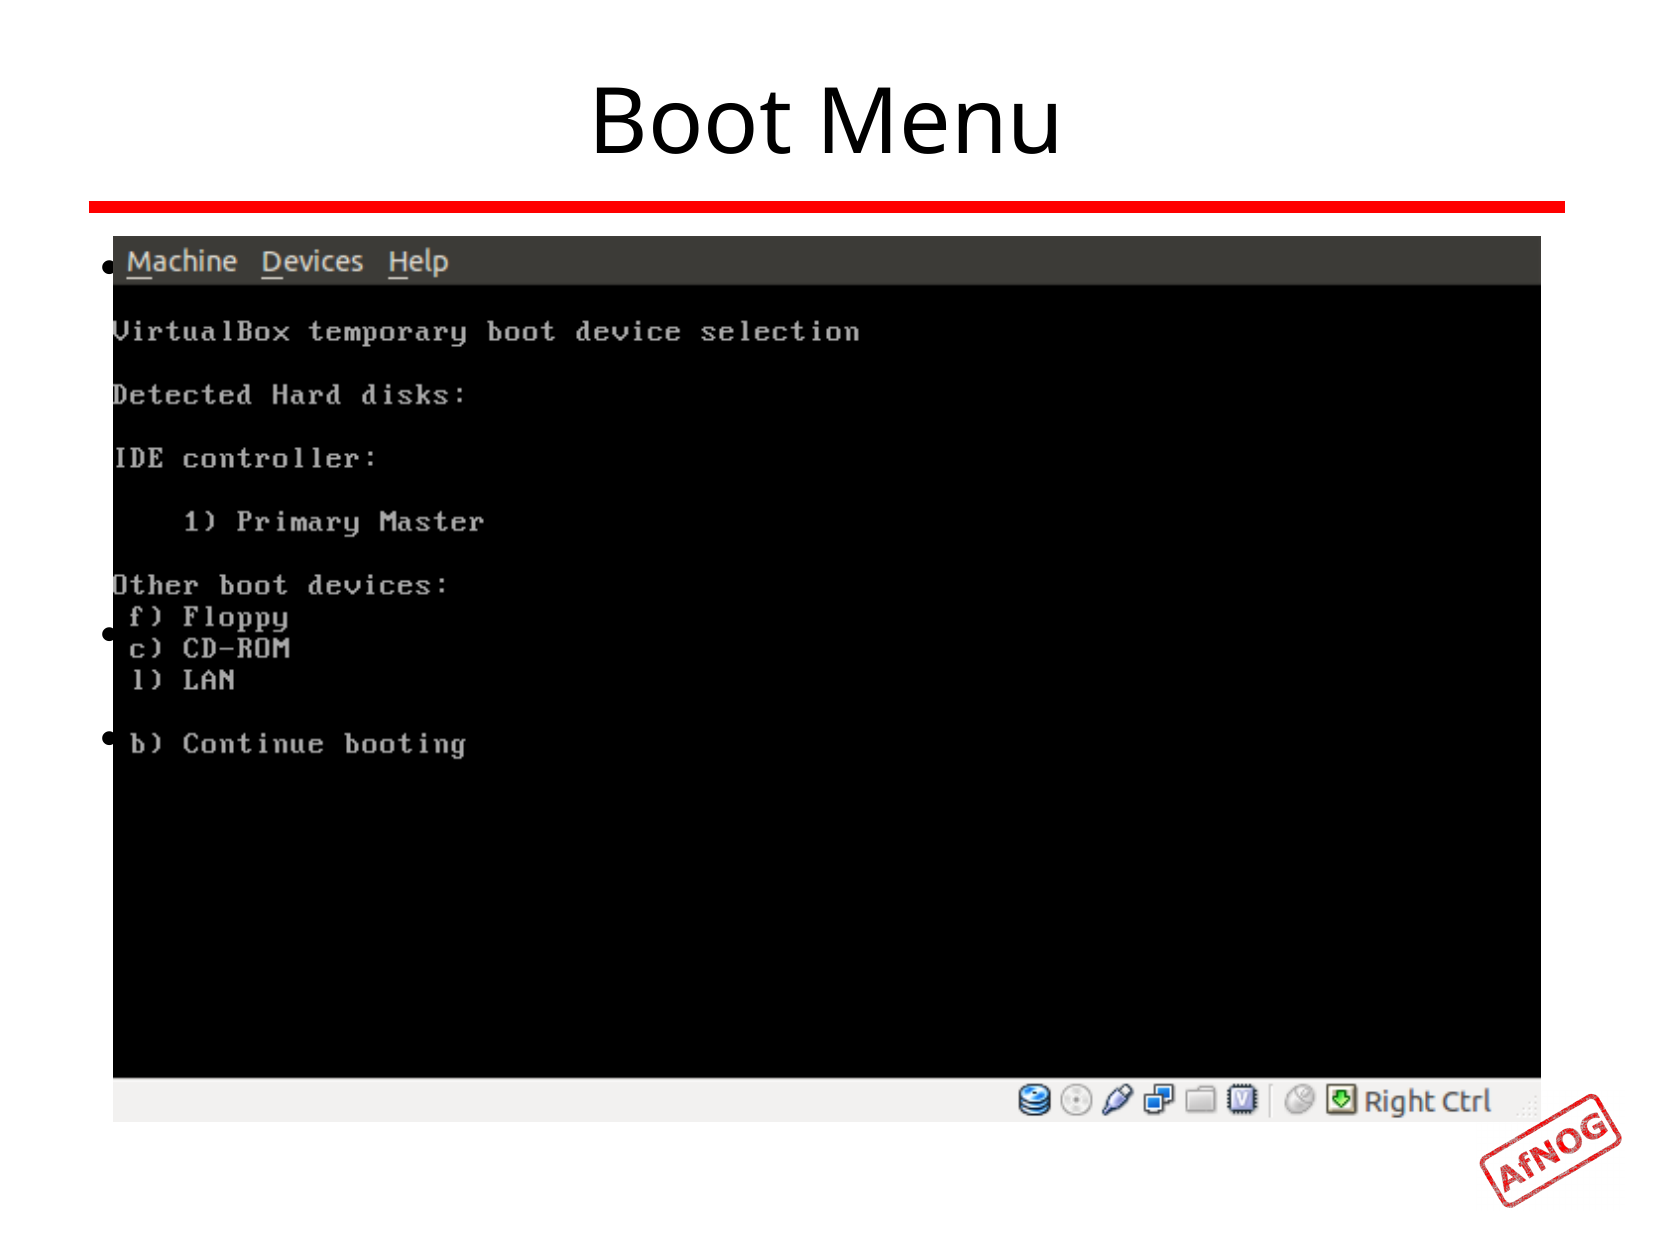

# Boot Menu
If booting from CD iso:
Insert the disk now
Choose Devices/CD or DVD Device menu
Select your CD-ROM image
Press C to boot from CD-ROM
Press L to boot from LAN (Network)